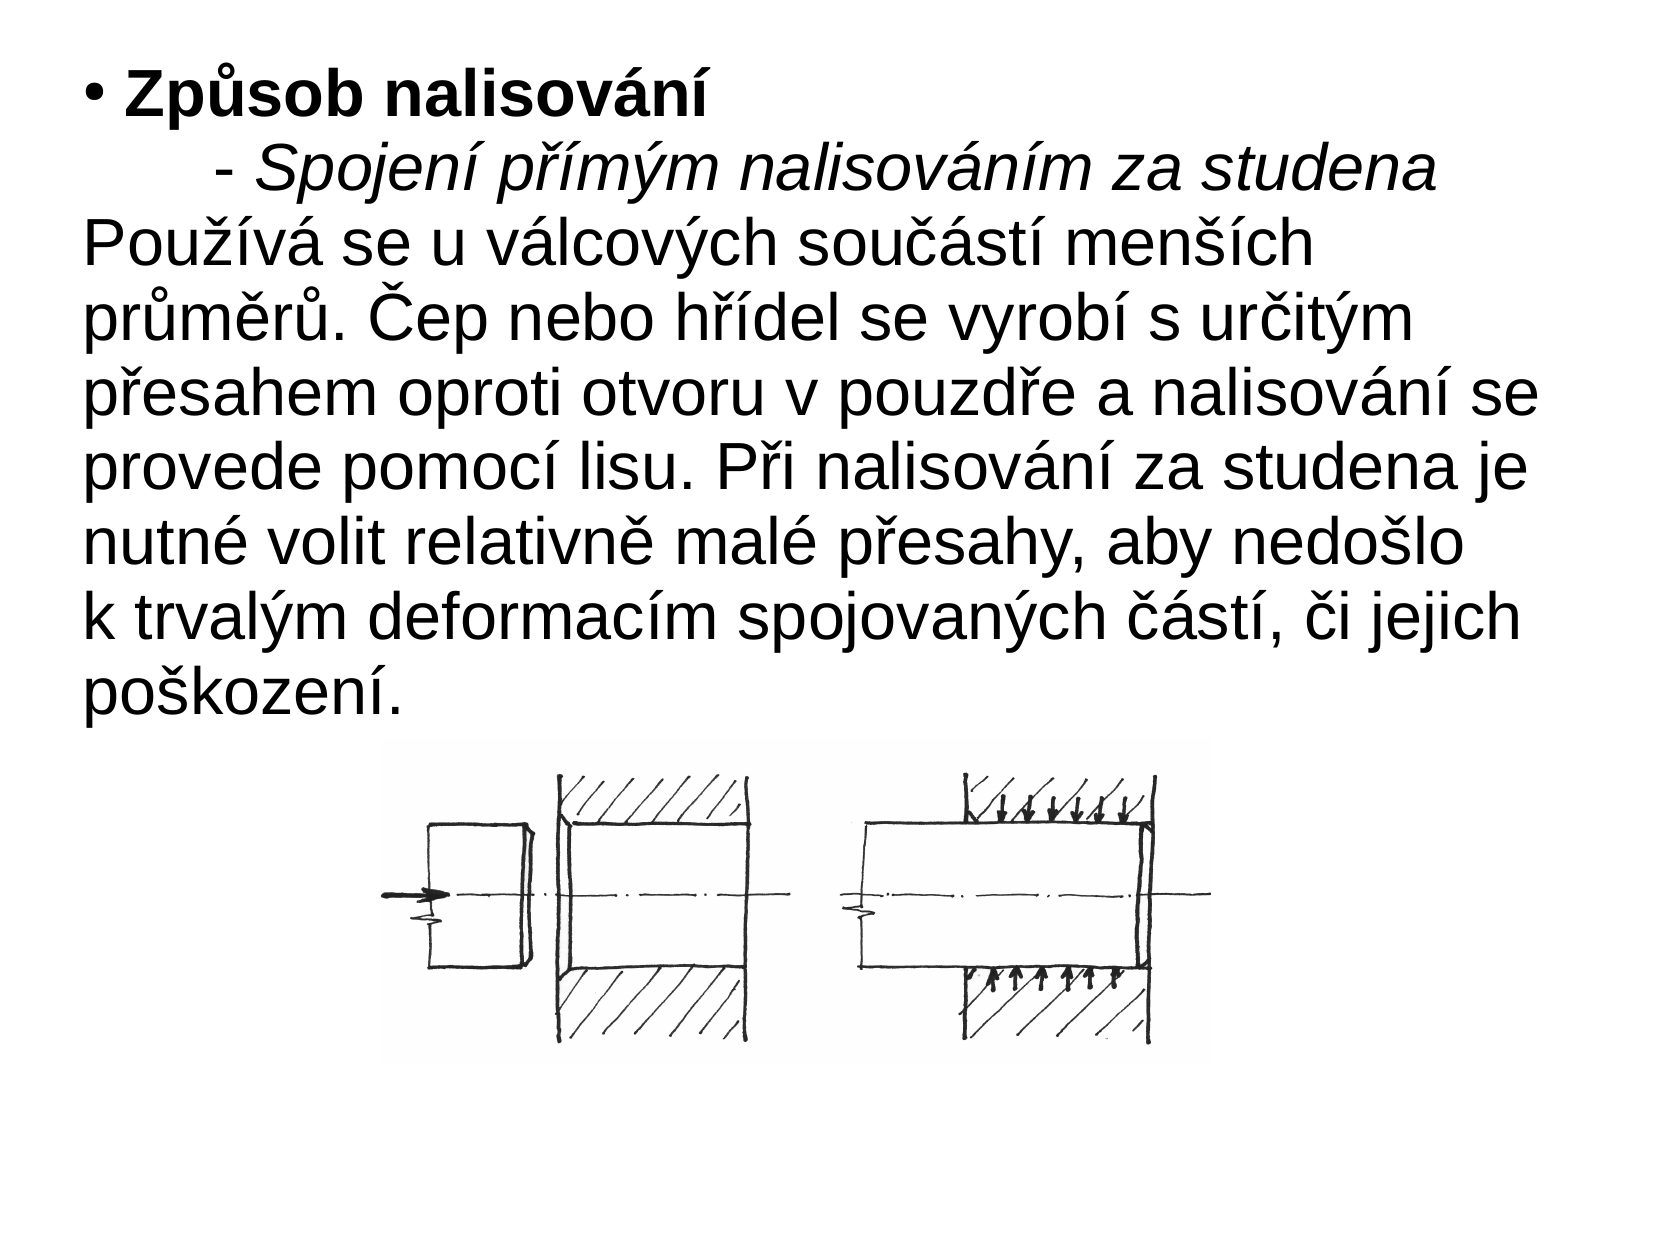

# Způsob nalisování
 - Spojení přímým nalisováním za studena
Používá se u válcových součástí menších průměrů. Čep nebo hřídel se vyrobí s určitým přesahem oproti otvoru v pouzdře a nalisování se provede pomocí lisu. Při nalisování za studena je nutné volit relativně malé přesahy, aby nedošlo
k trvalým deformacím spojovaných částí, či jejich poškození.